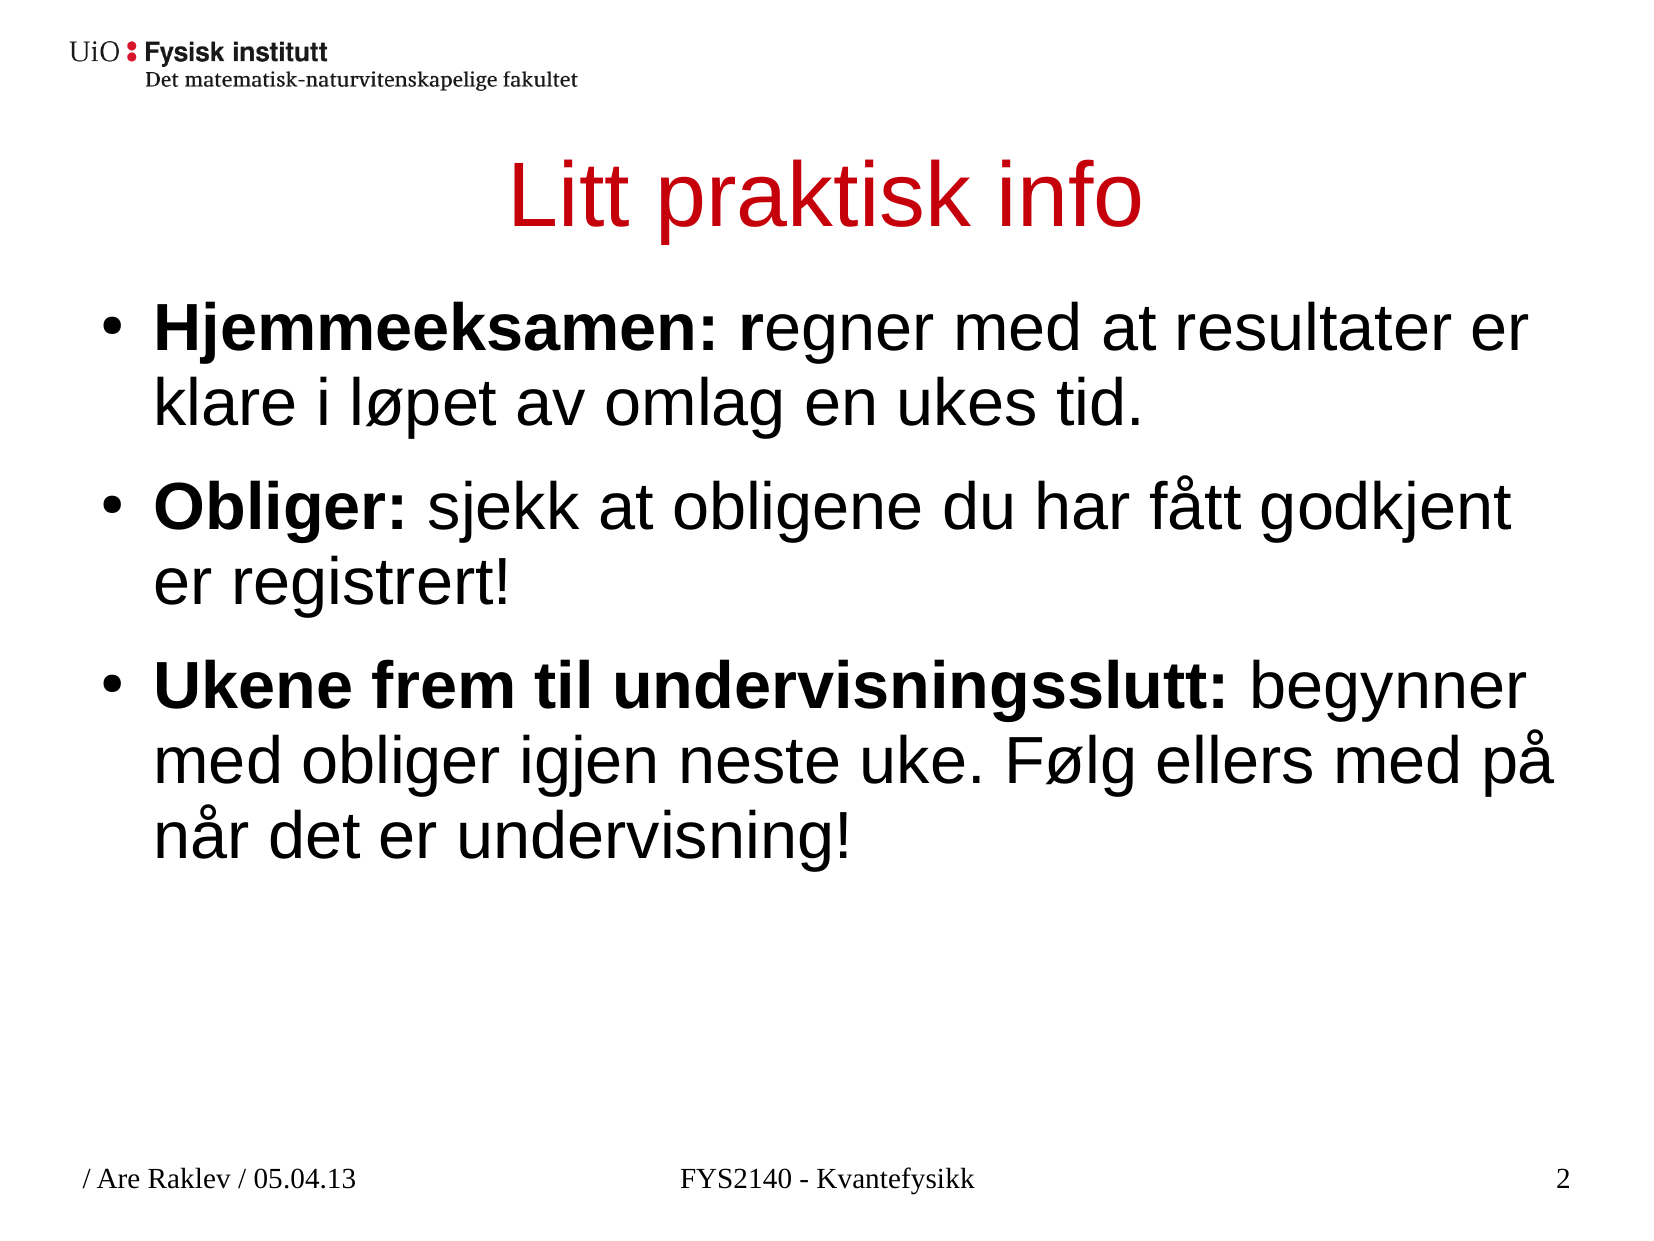

# Litt praktisk info
Hjemmeeksamen: regner med at resultater er klare i løpet av omlag en ukes tid.
Obliger: sjekk at obligene du har fått godkjent er registrert!
Ukene frem til undervisningsslutt: begynner med obliger igjen neste uke. Følg ellers med på når det er undervisning!
/ Are Raklev / 05.04.13
FYS2140 - Kvantefysikk
2